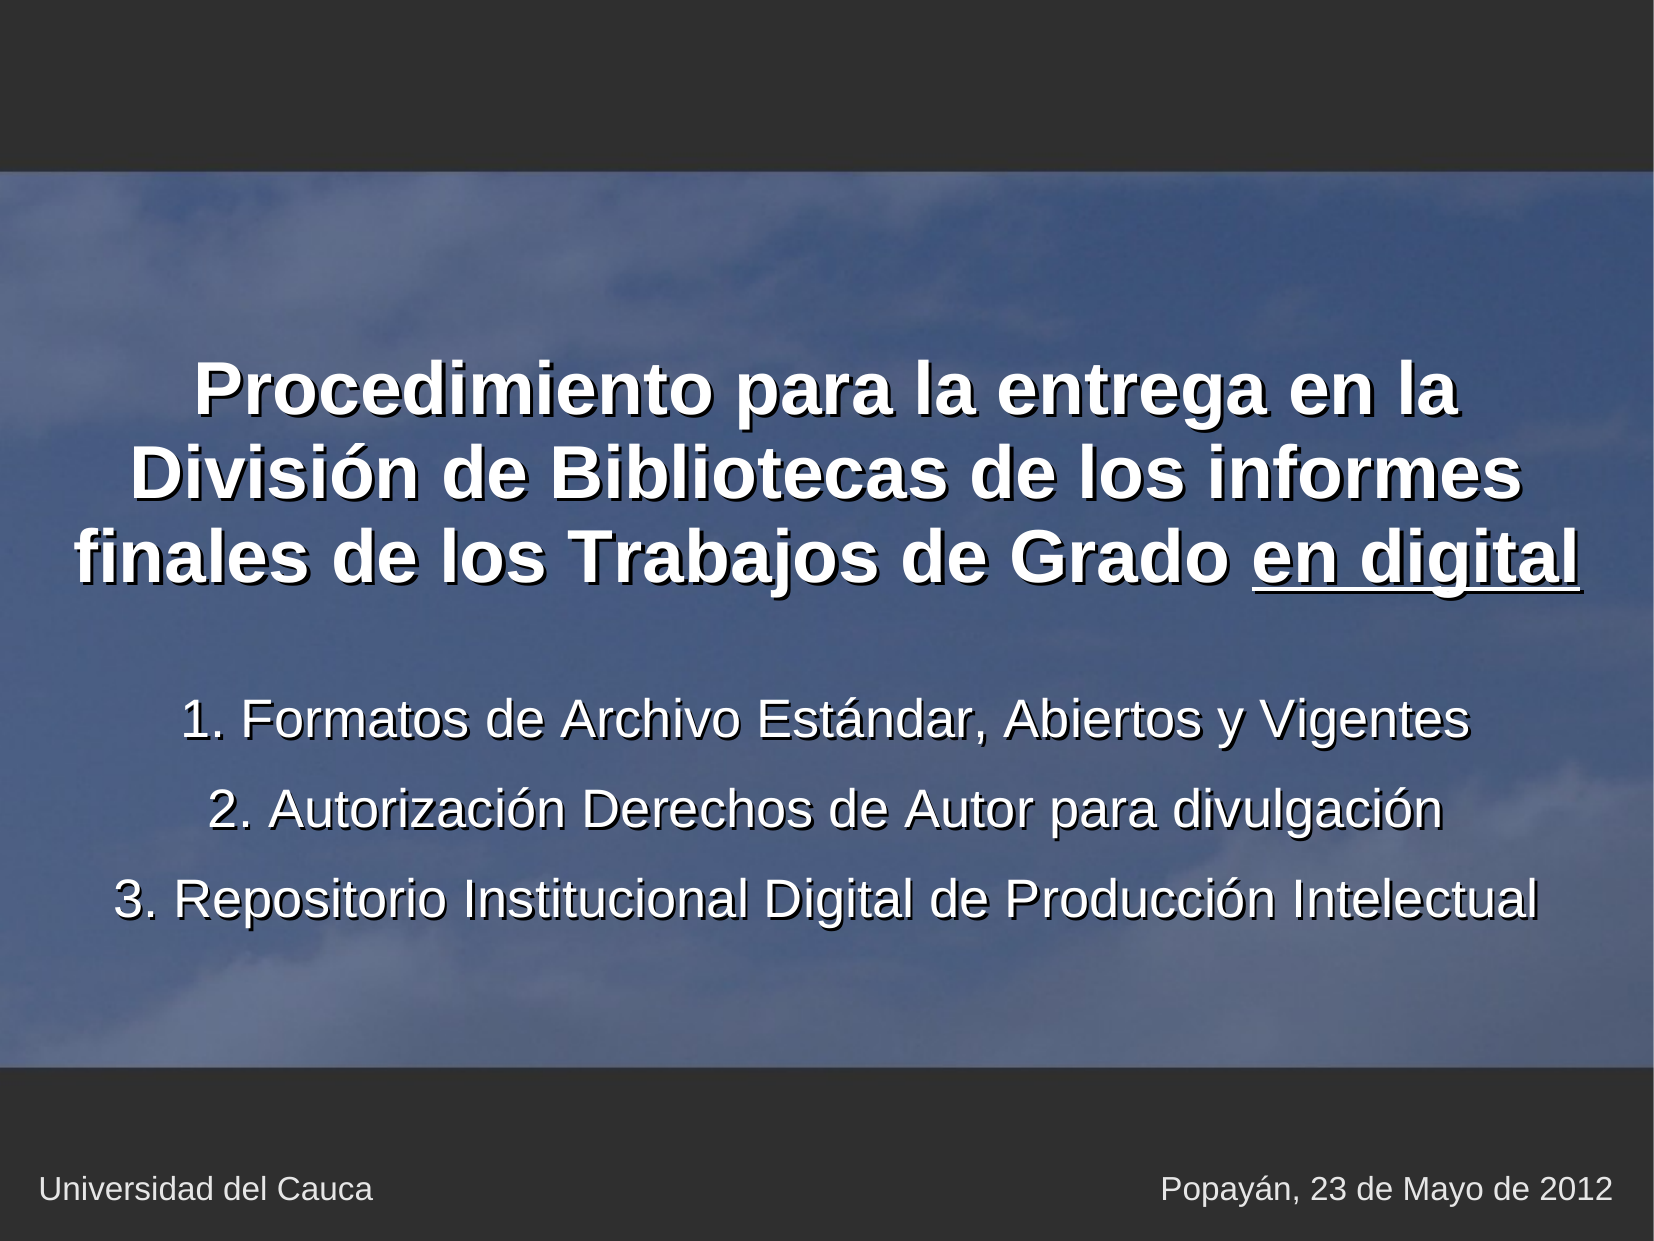

# Procedimiento para la entrega en la División de Bibliotecas de los informes finales de los Trabajos de Grado en digital
1. Formatos de Archivo Estándar, Abiertos y Vigentes
2. Autorización Derechos de Autor para divulgación
3. Repositorio Institucional Digital de Producción Intelectual
Universidad del Cauca
Popayán, 23 de Mayo de 2012